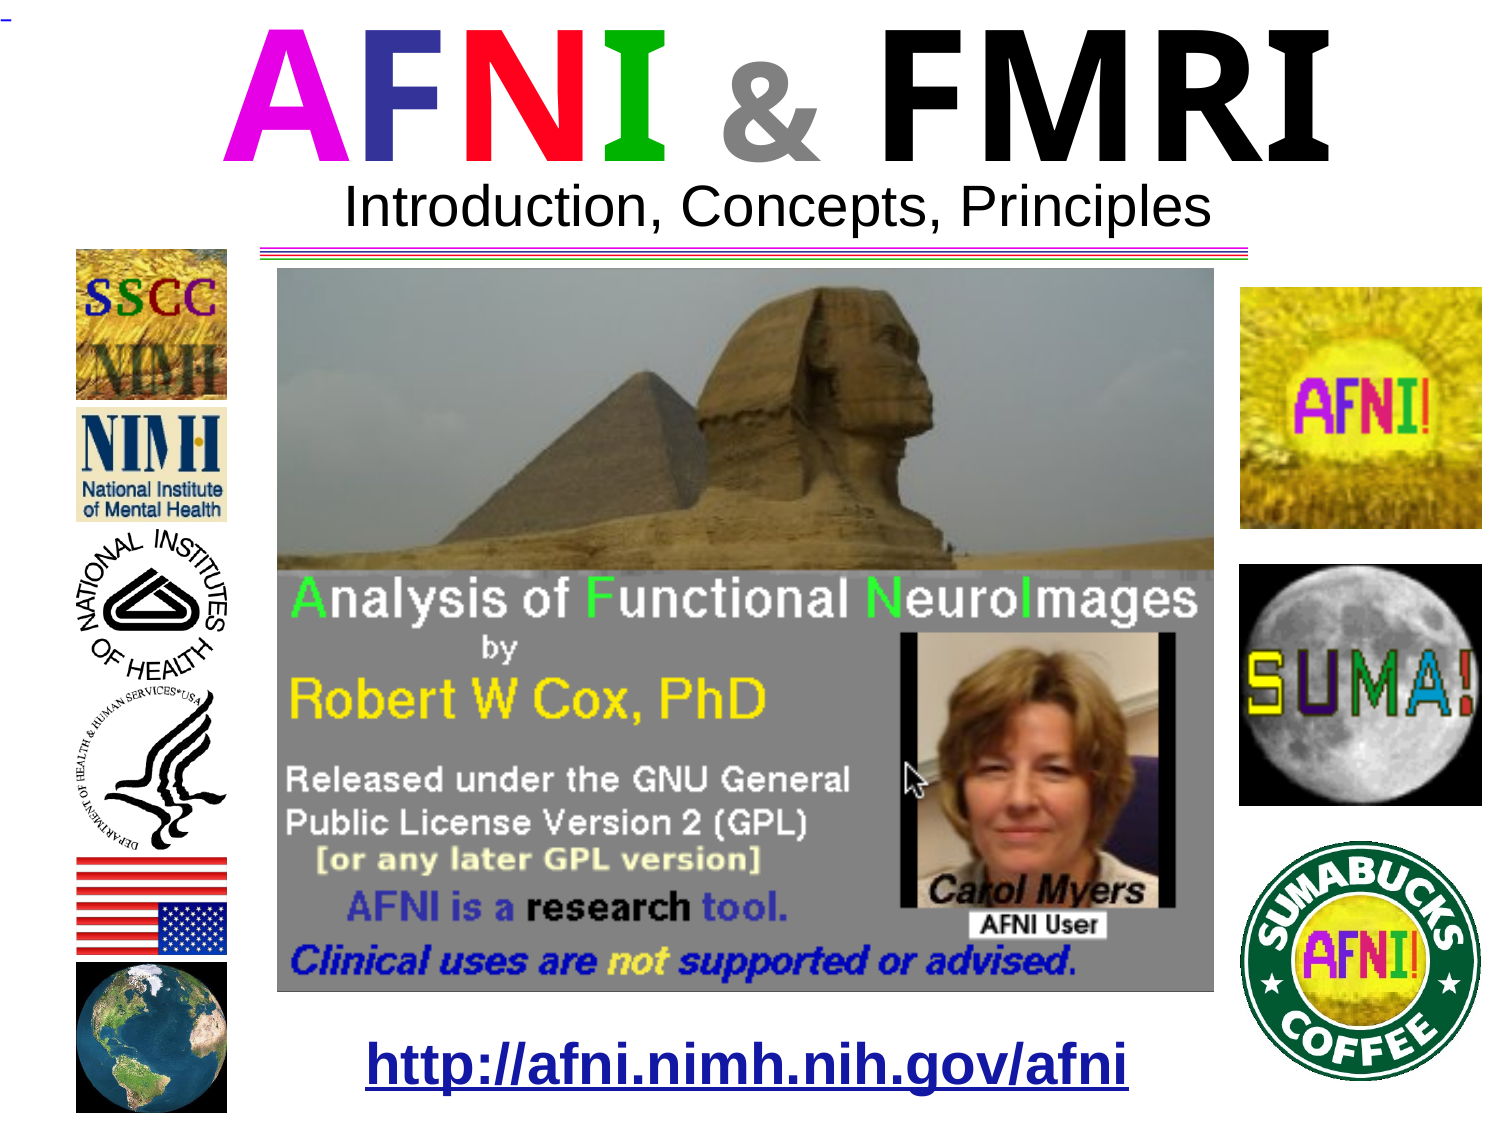

# AFNI & FMRI Introduction, Concepts, Principles
http://afni.nimh.nih.gov/afni